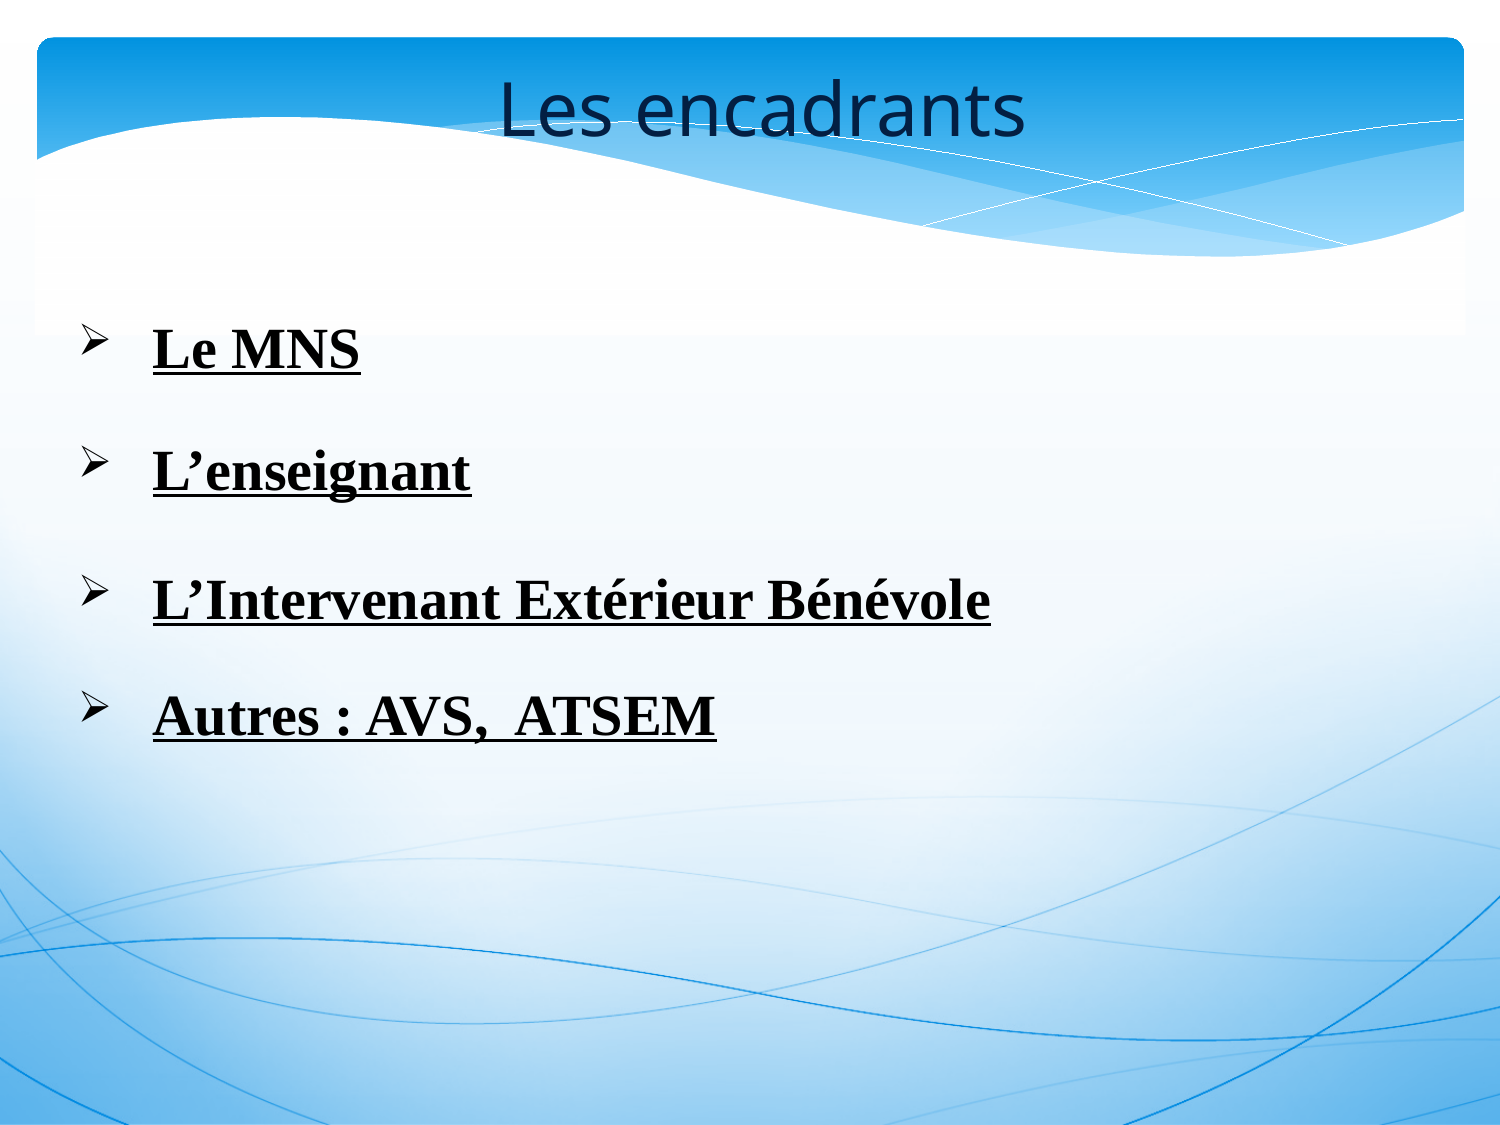

Les encadrants
Le MNS
L’enseignant
L’Intervenant Extérieur Bénévole
Autres : AVS, ATSEM